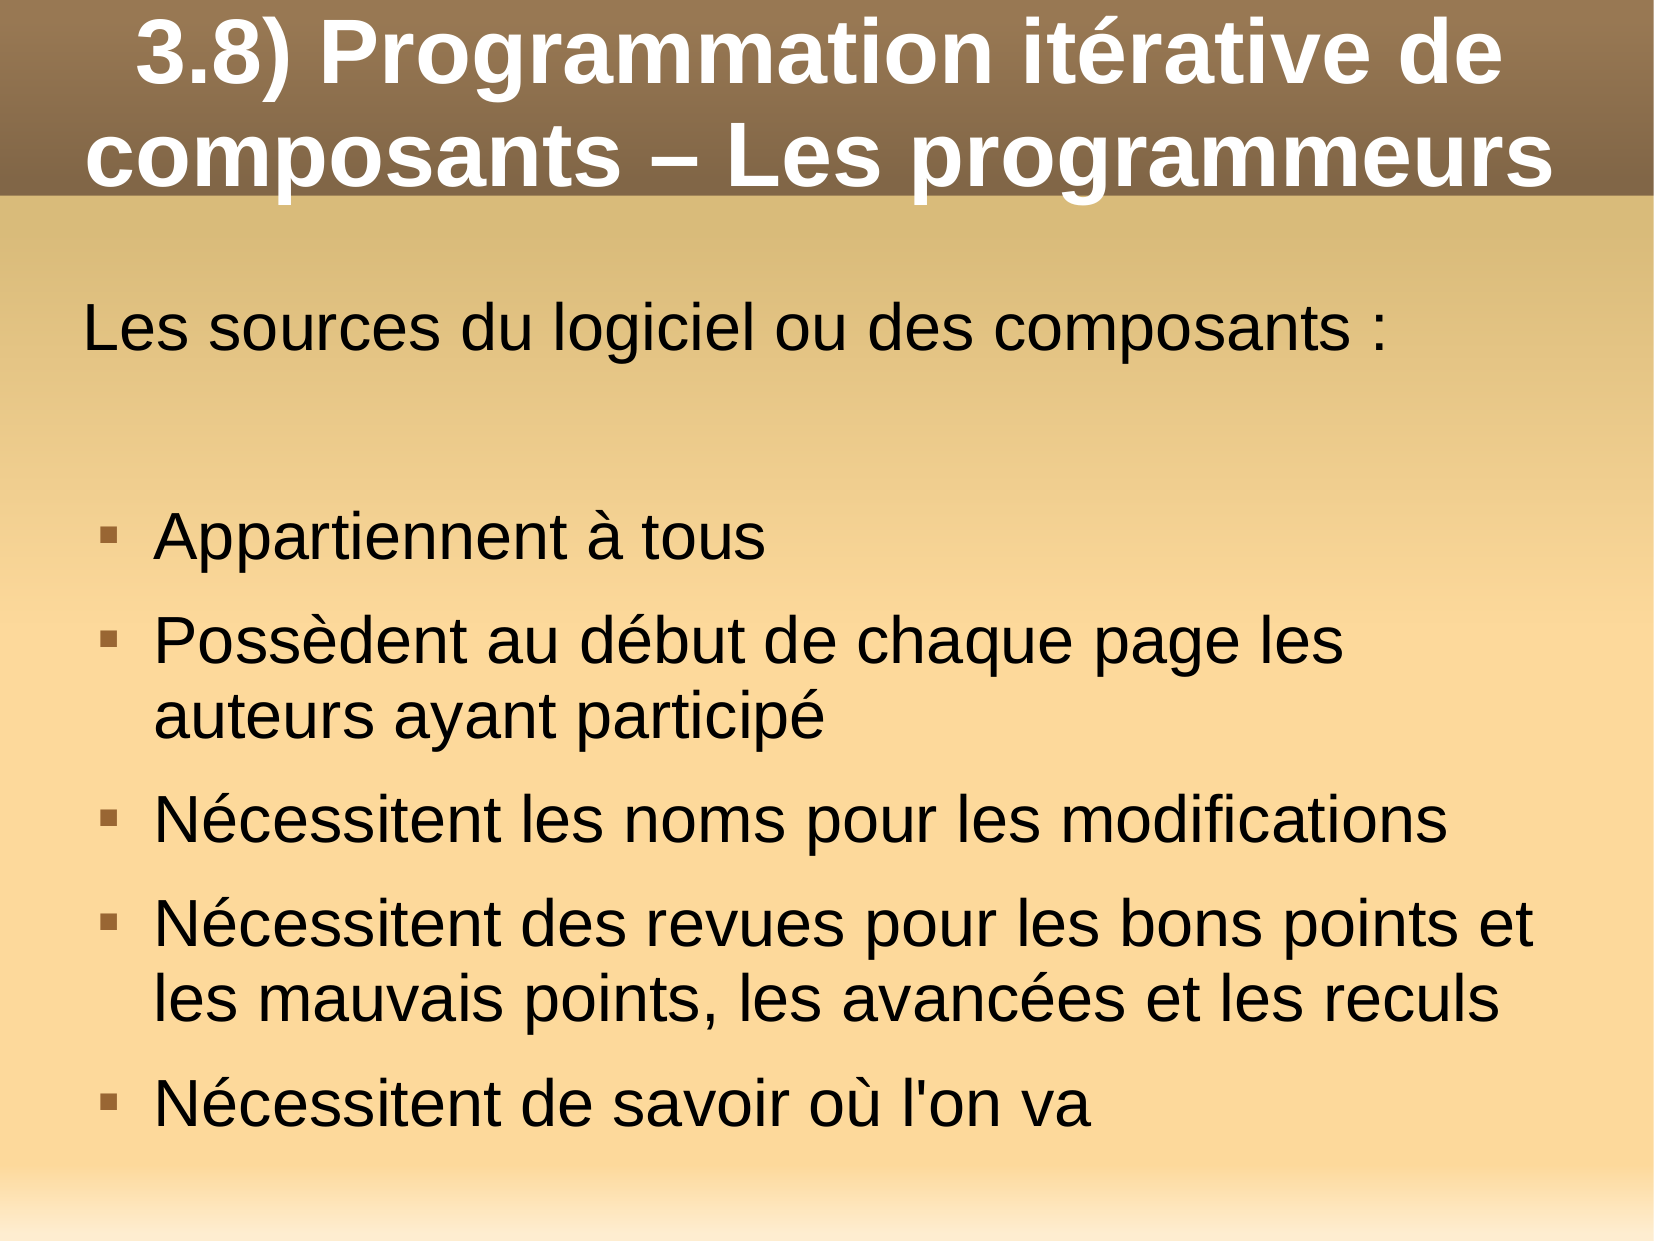

# 3.8) Programmation itérative de composants – Les programmeurs
Les sources du logiciel ou des composants :
Appartiennent à tous
Possèdent au début de chaque page les auteurs ayant participé
Nécessitent les noms pour les modifications
Nécessitent des revues pour les bons points et les mauvais points, les avancées et les reculs
Nécessitent de savoir où l'on va